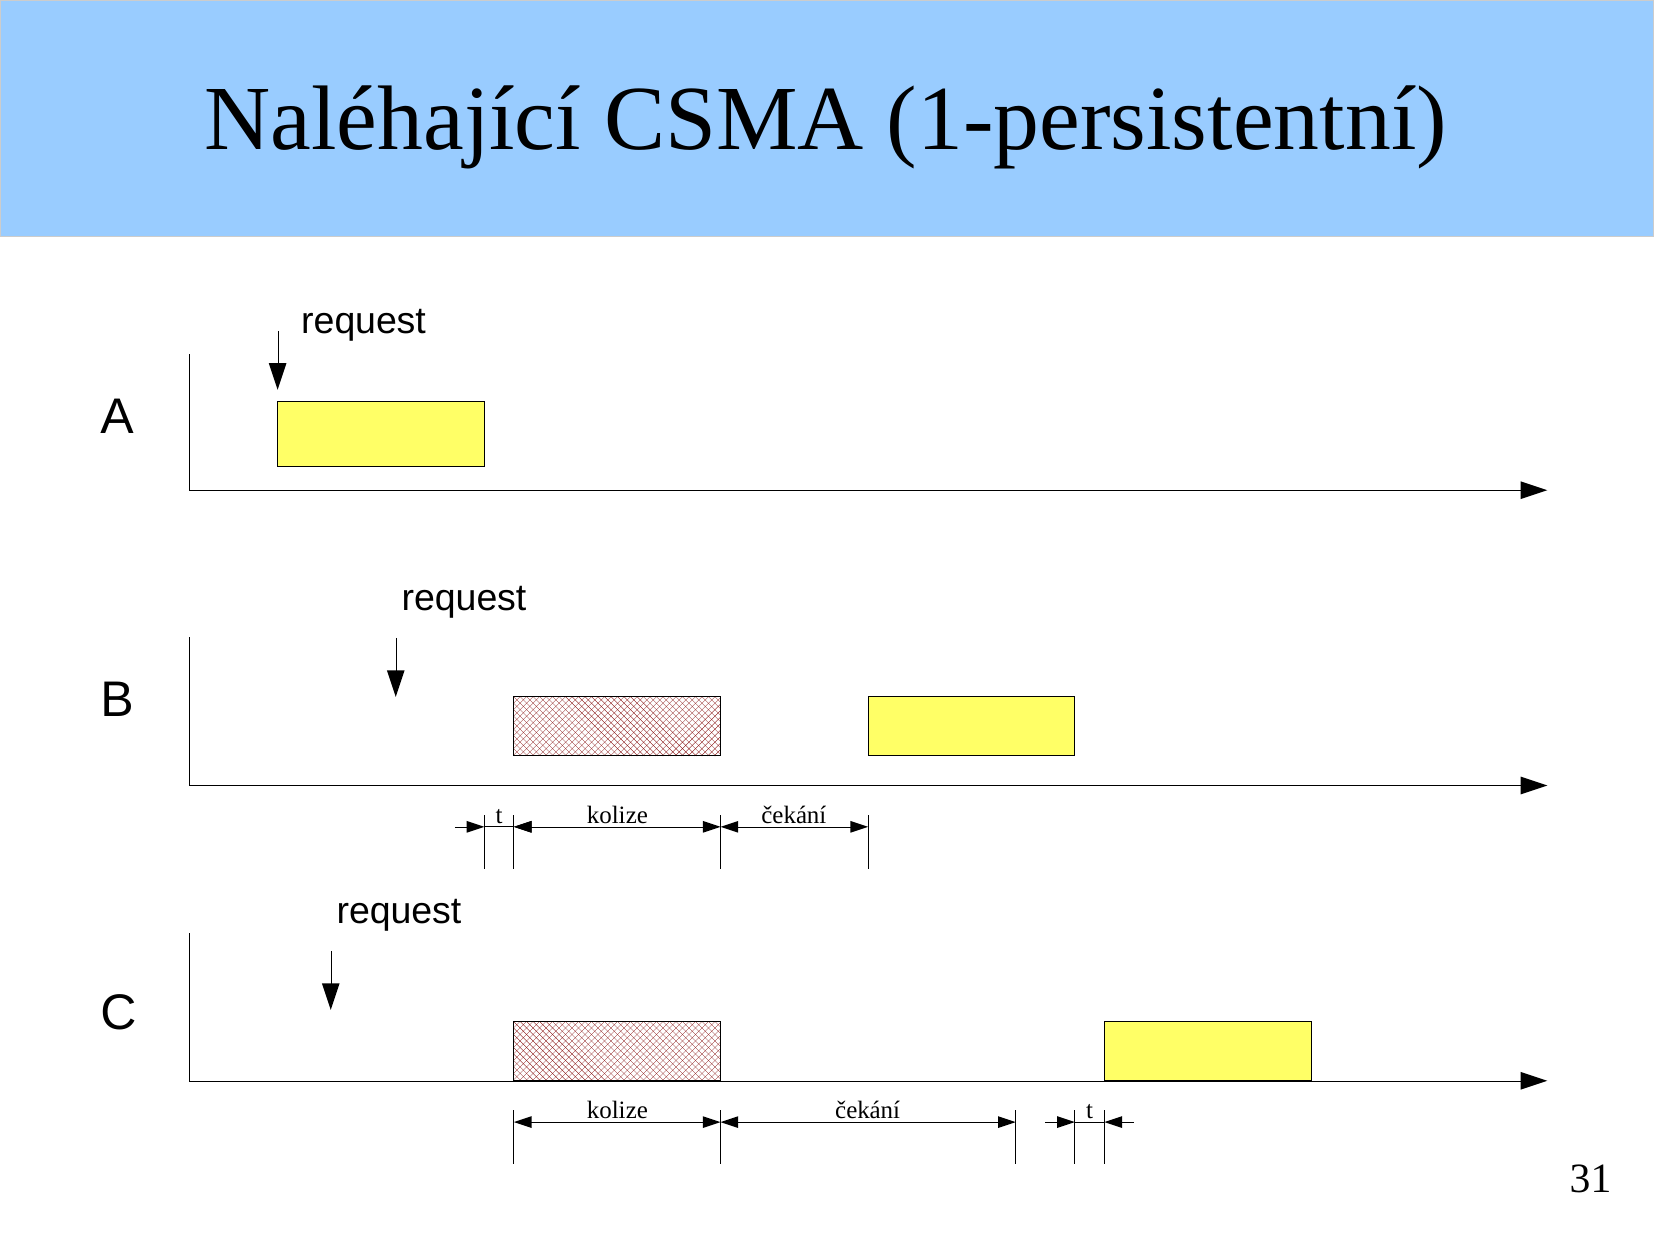

# Naléhající CSMA (1-persistentní)
request
A
request
B
request
C